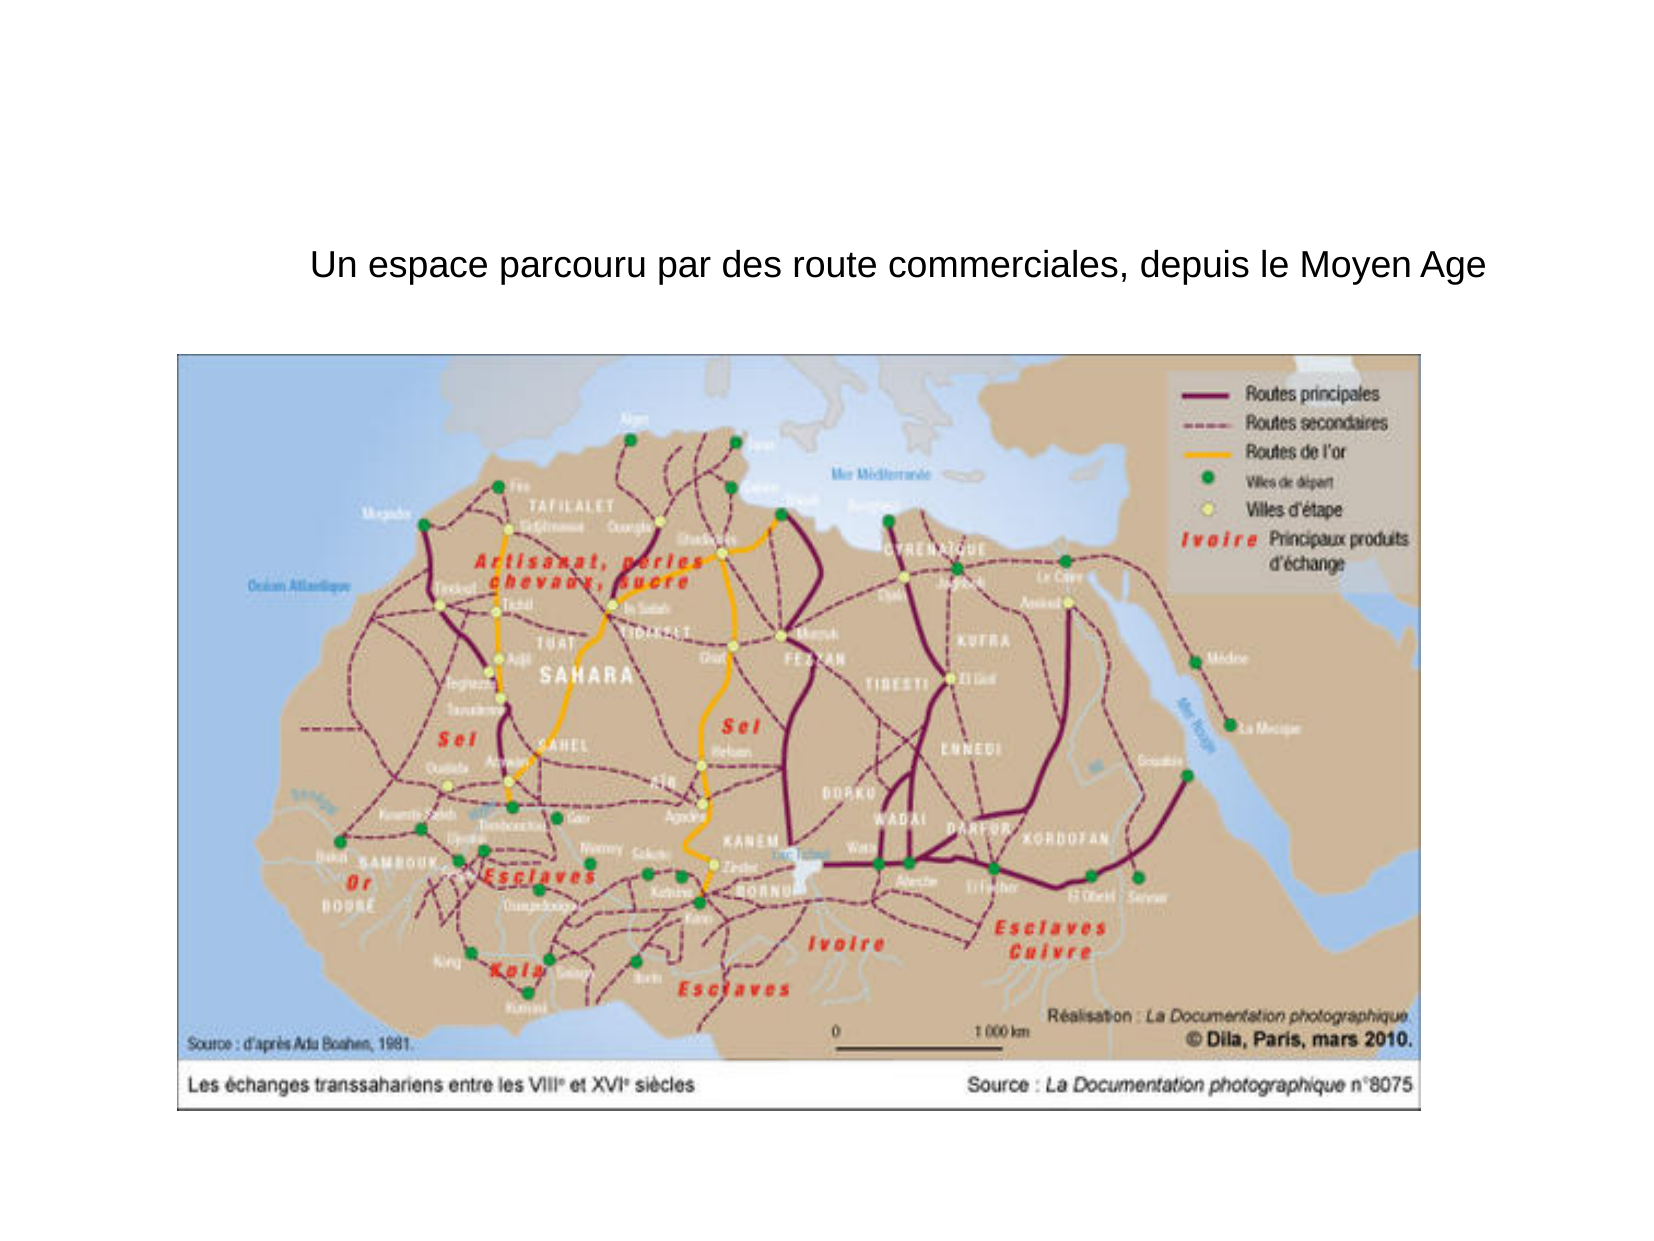

Un espace parcouru par des route commerciales, depuis le Moyen Age